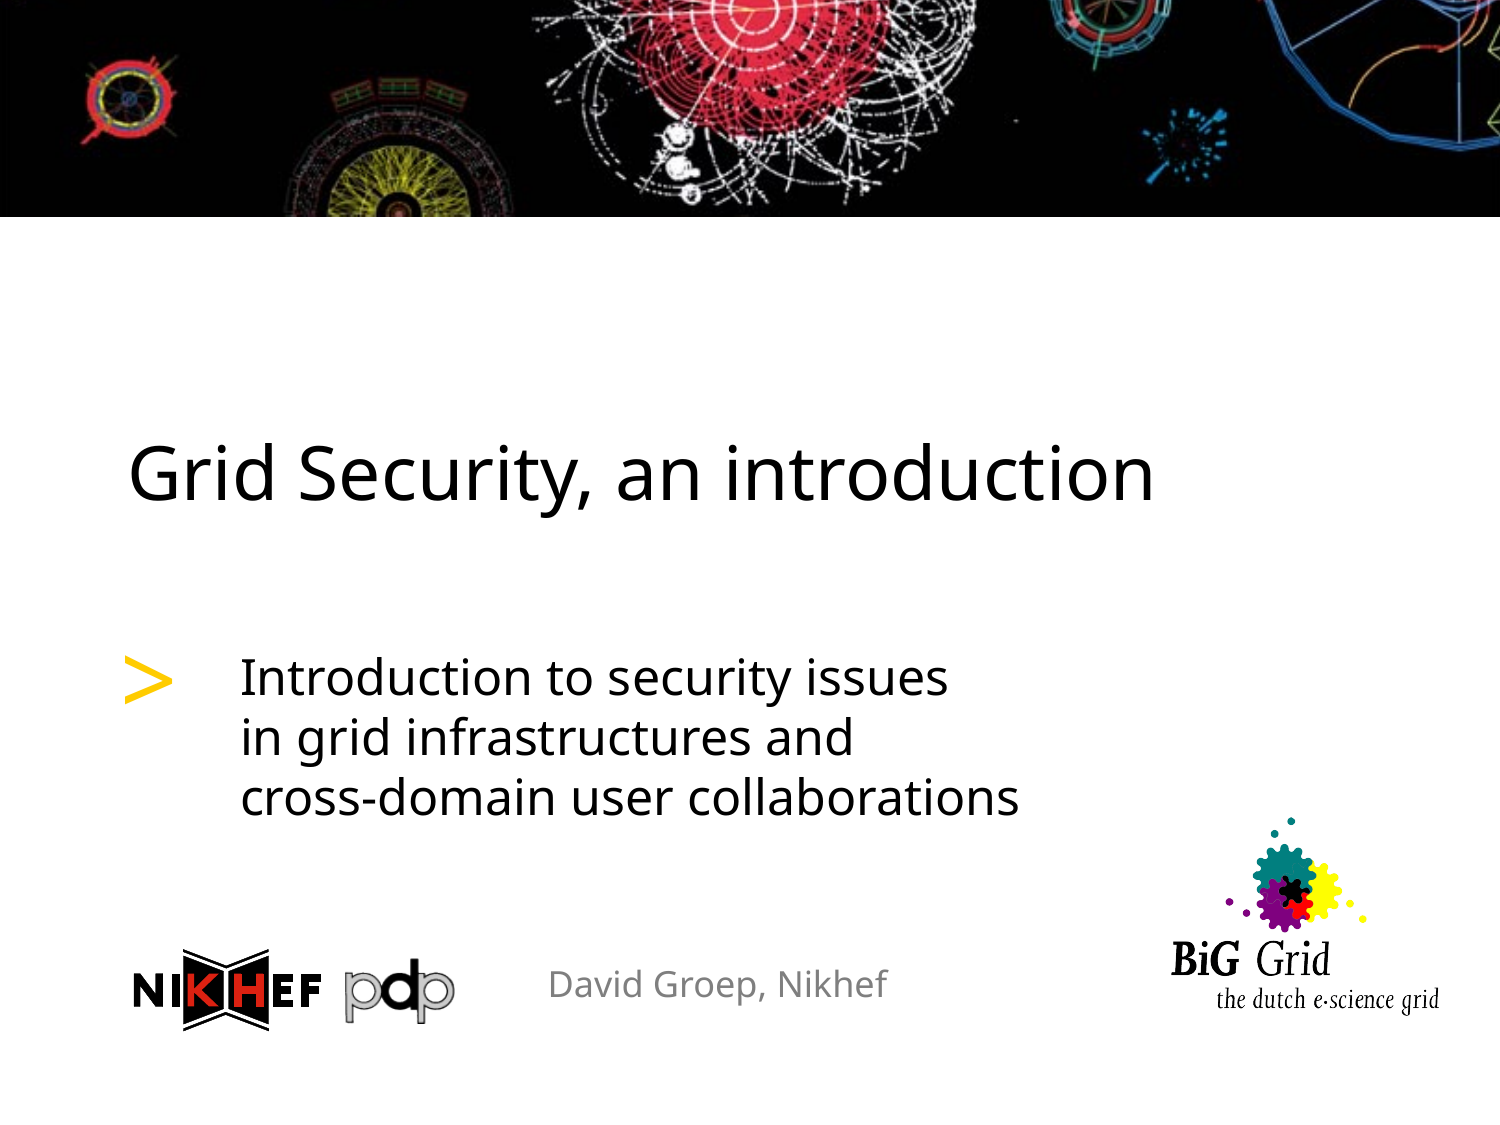

# Grid Security, an introduction
Introduction to security issues
in grid infrastructures and
cross-domain user collaborations
David Groep, Nikhef